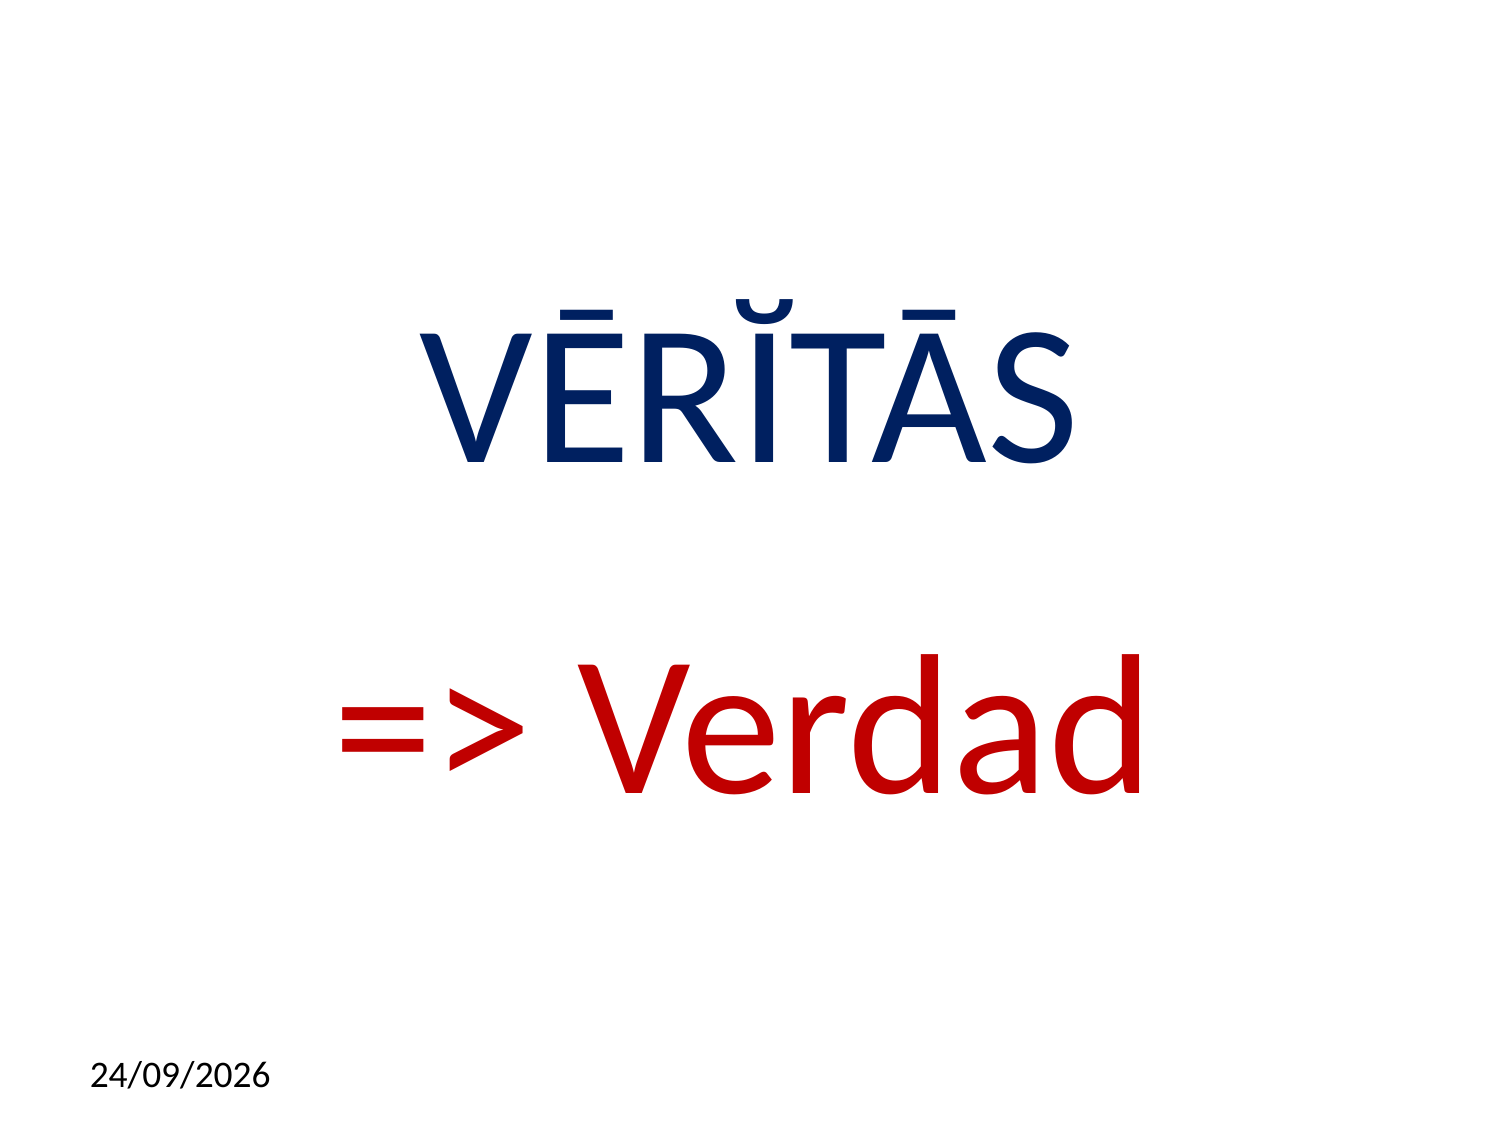

# VĒRĬTĀS
=> Verdad
14 de avril de 2011